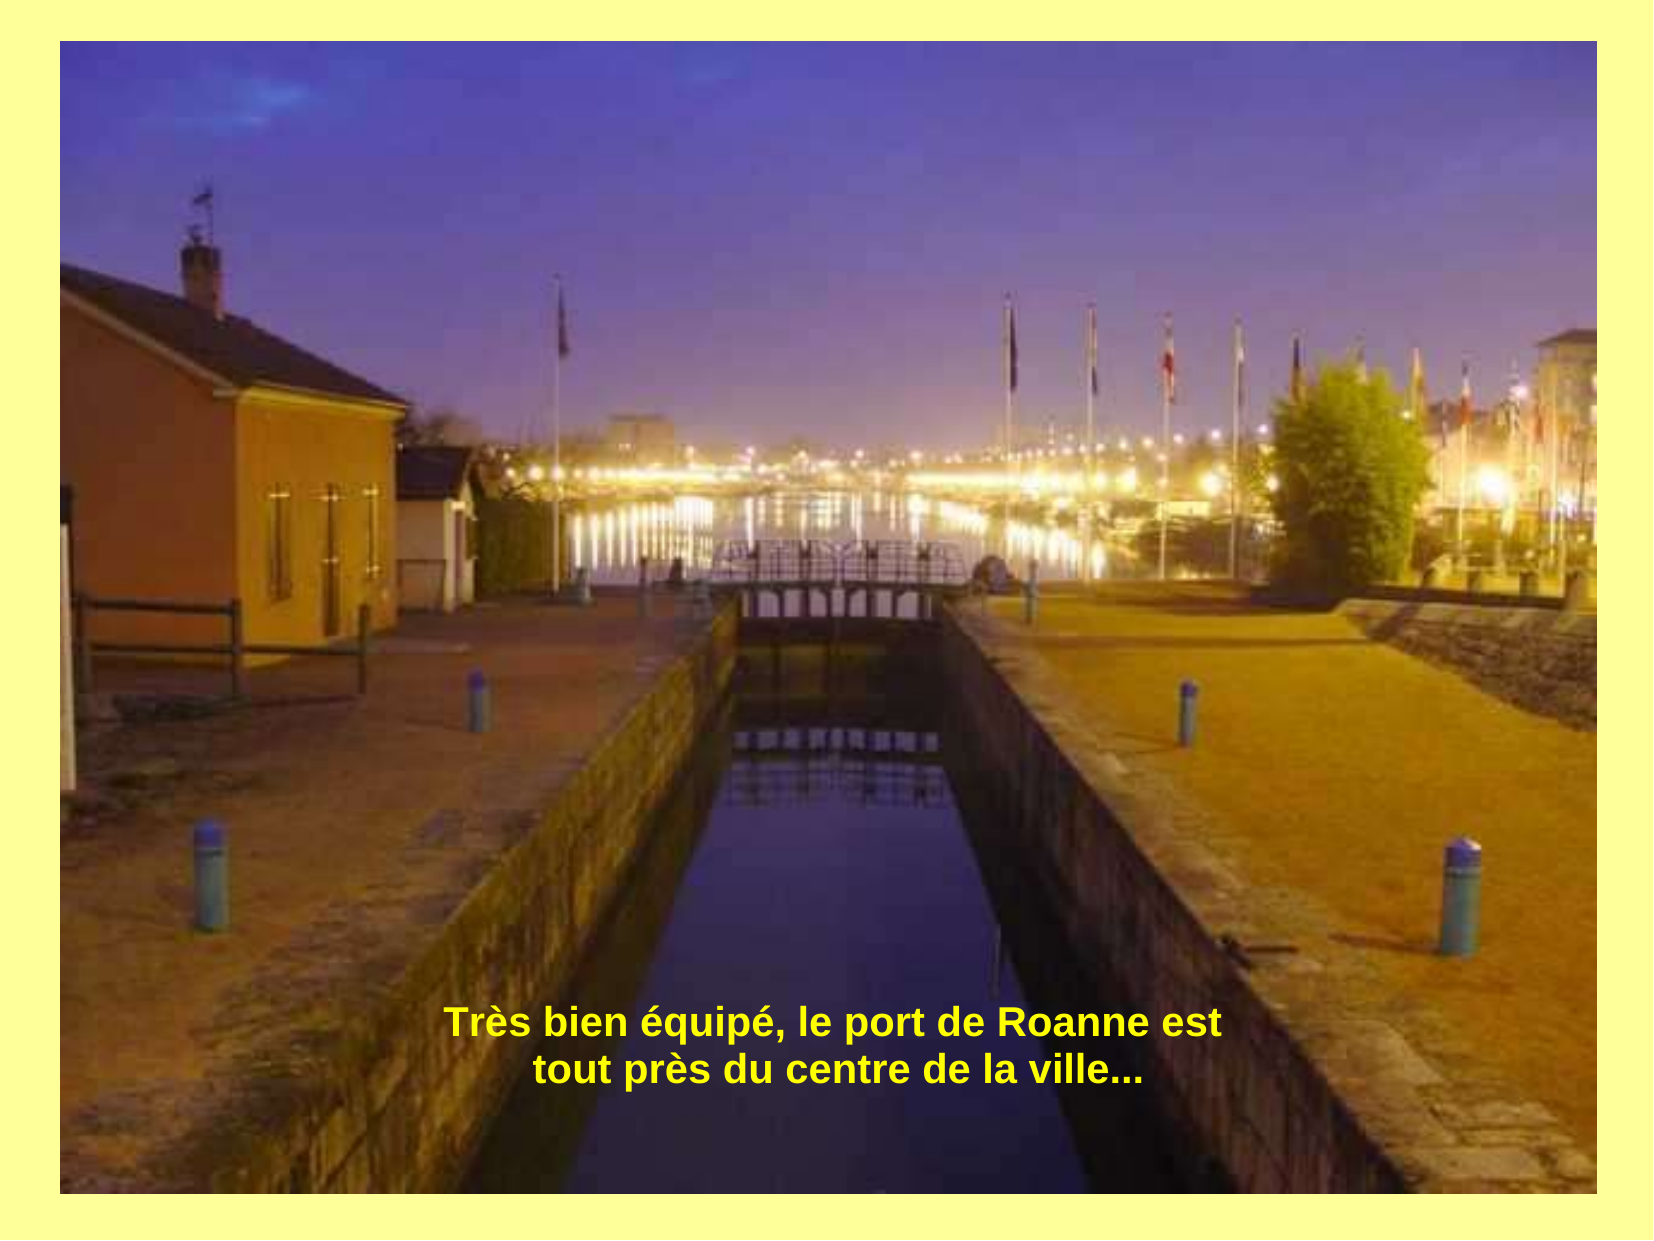

Très bien équipé, le port de Roanne est tout près du centre de la ville...